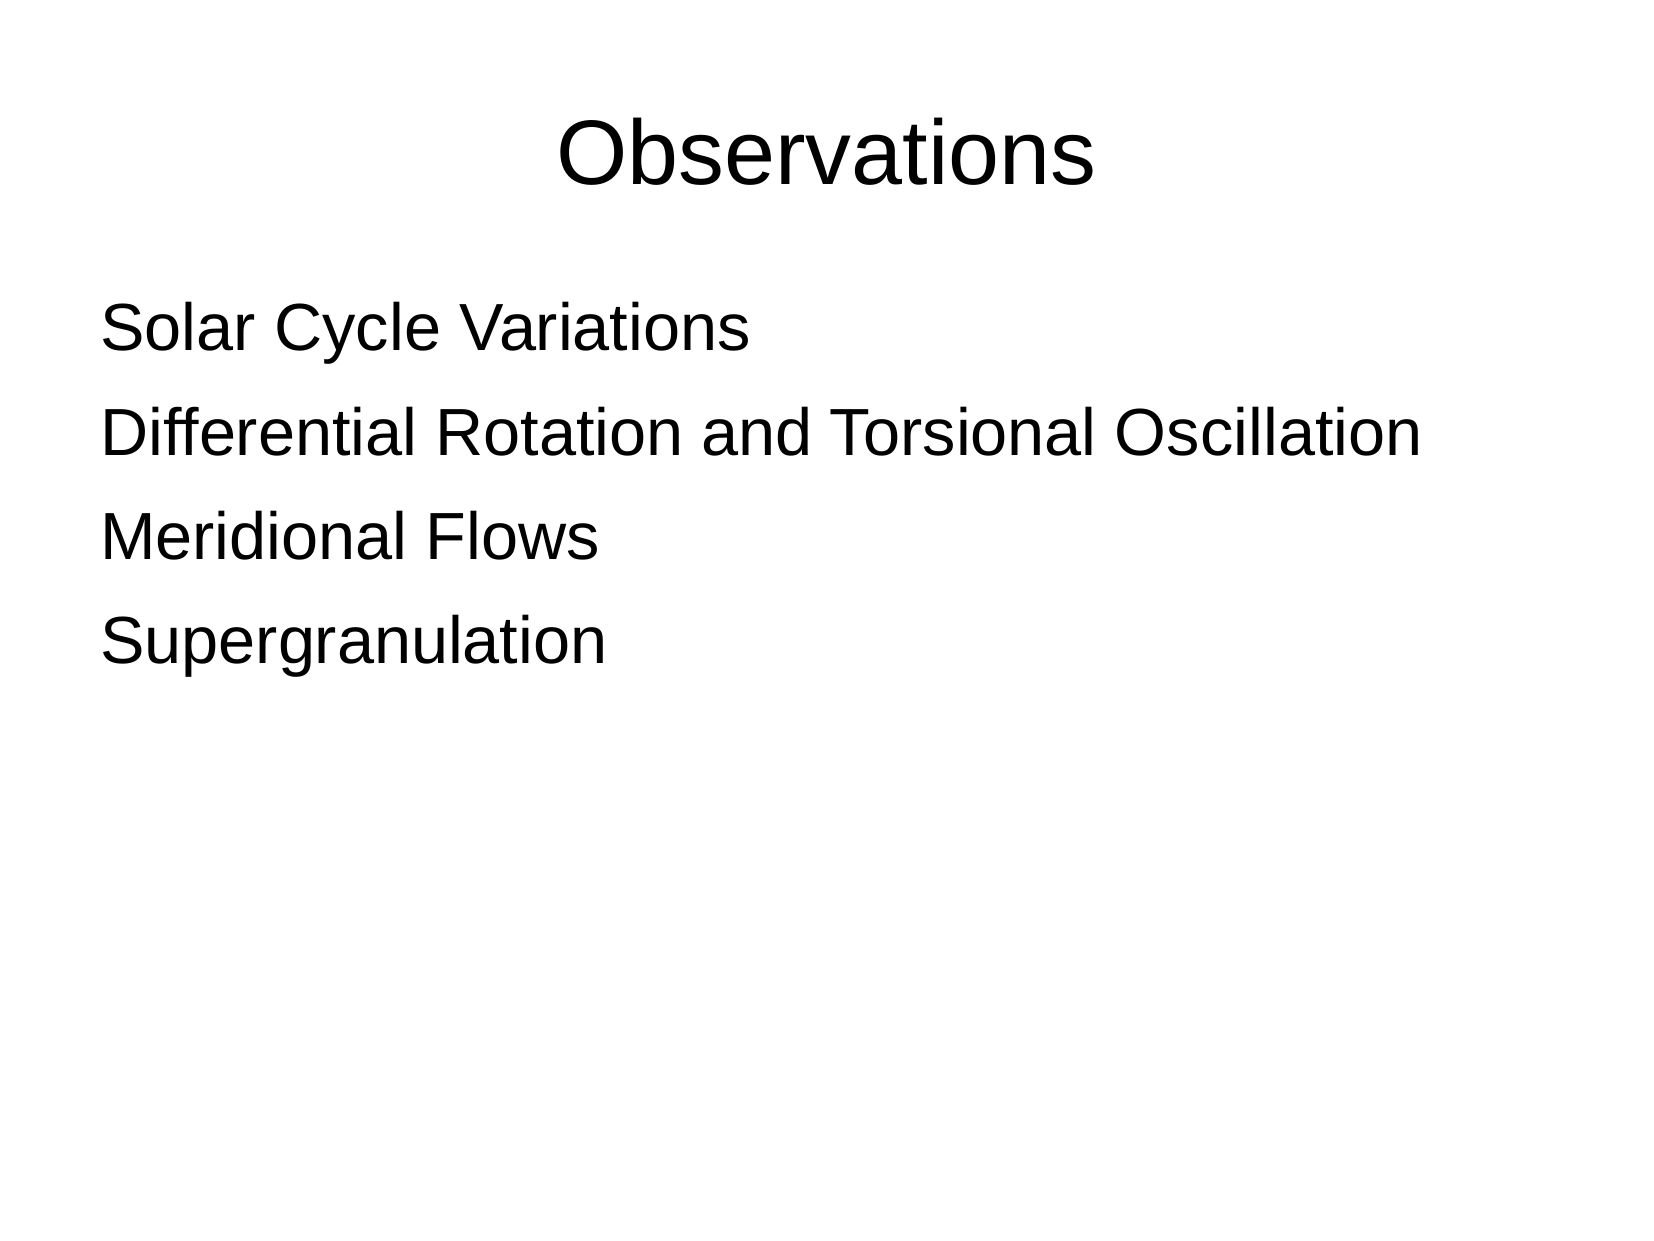

# Observations
Solar Cycle Variations
Differential Rotation and Torsional Oscillation
Meridional Flows
Supergranulation